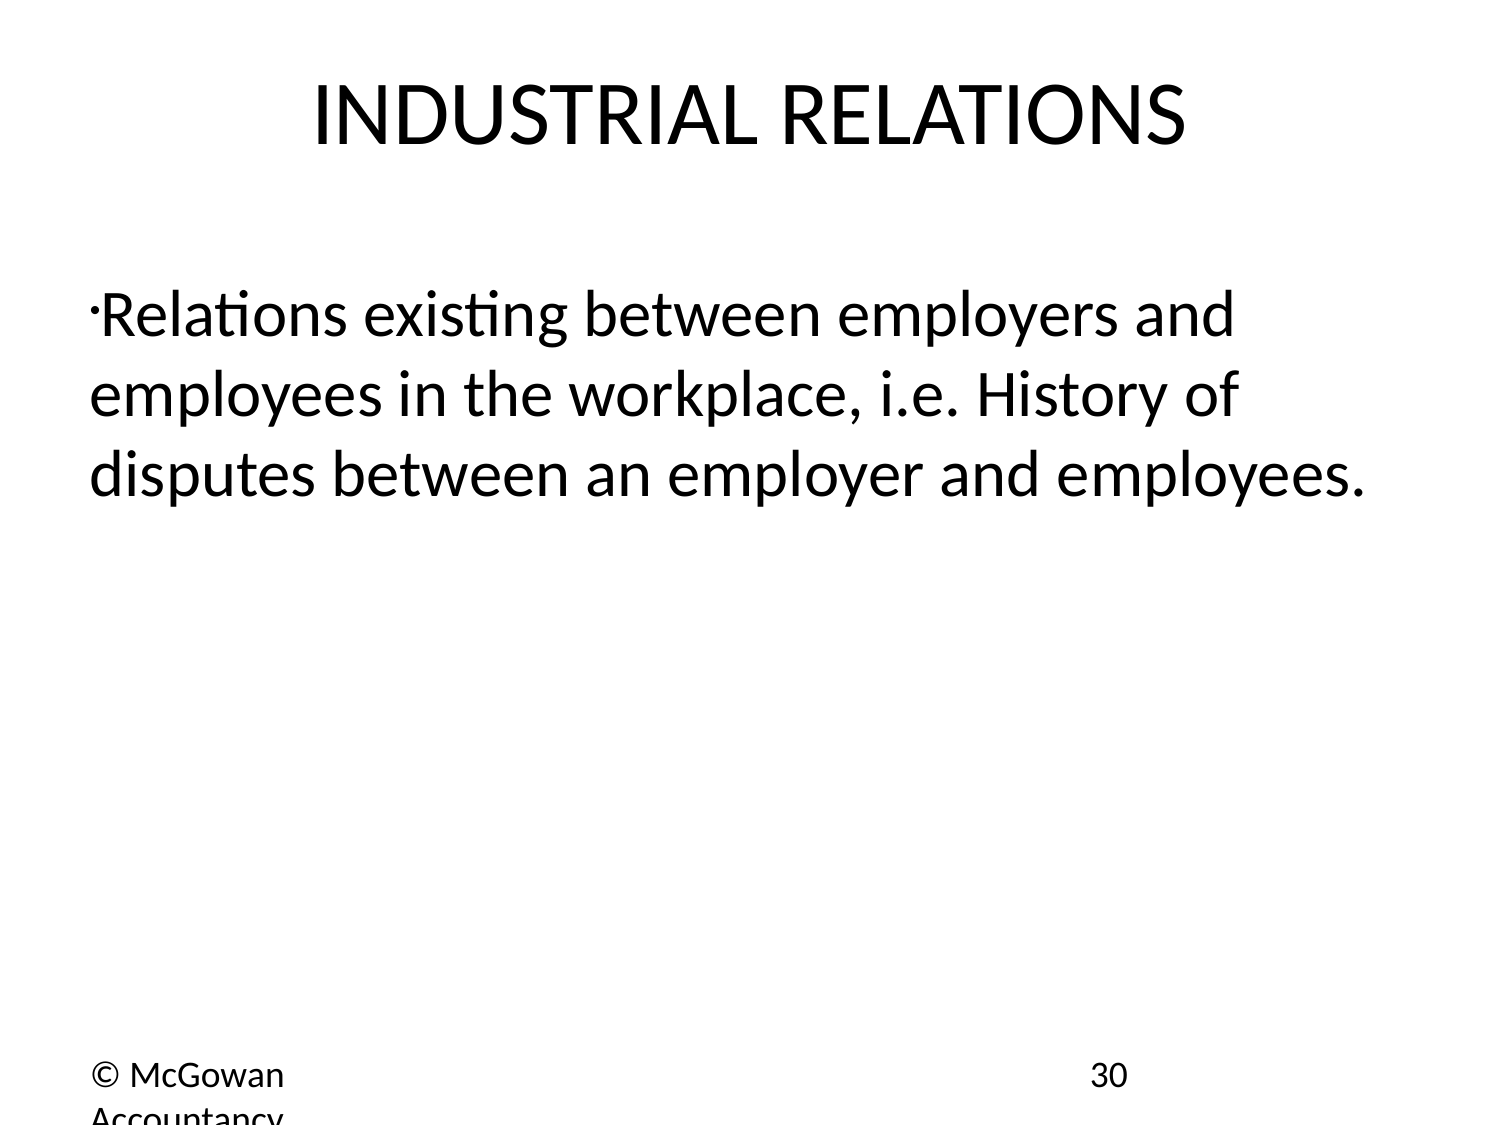

# INDUSTRIAL RELATIONS
Relations existing between employers and employees in the workplace, i.e. History of disputes between an employer and employees.
© McGowan Accountancy Services
30